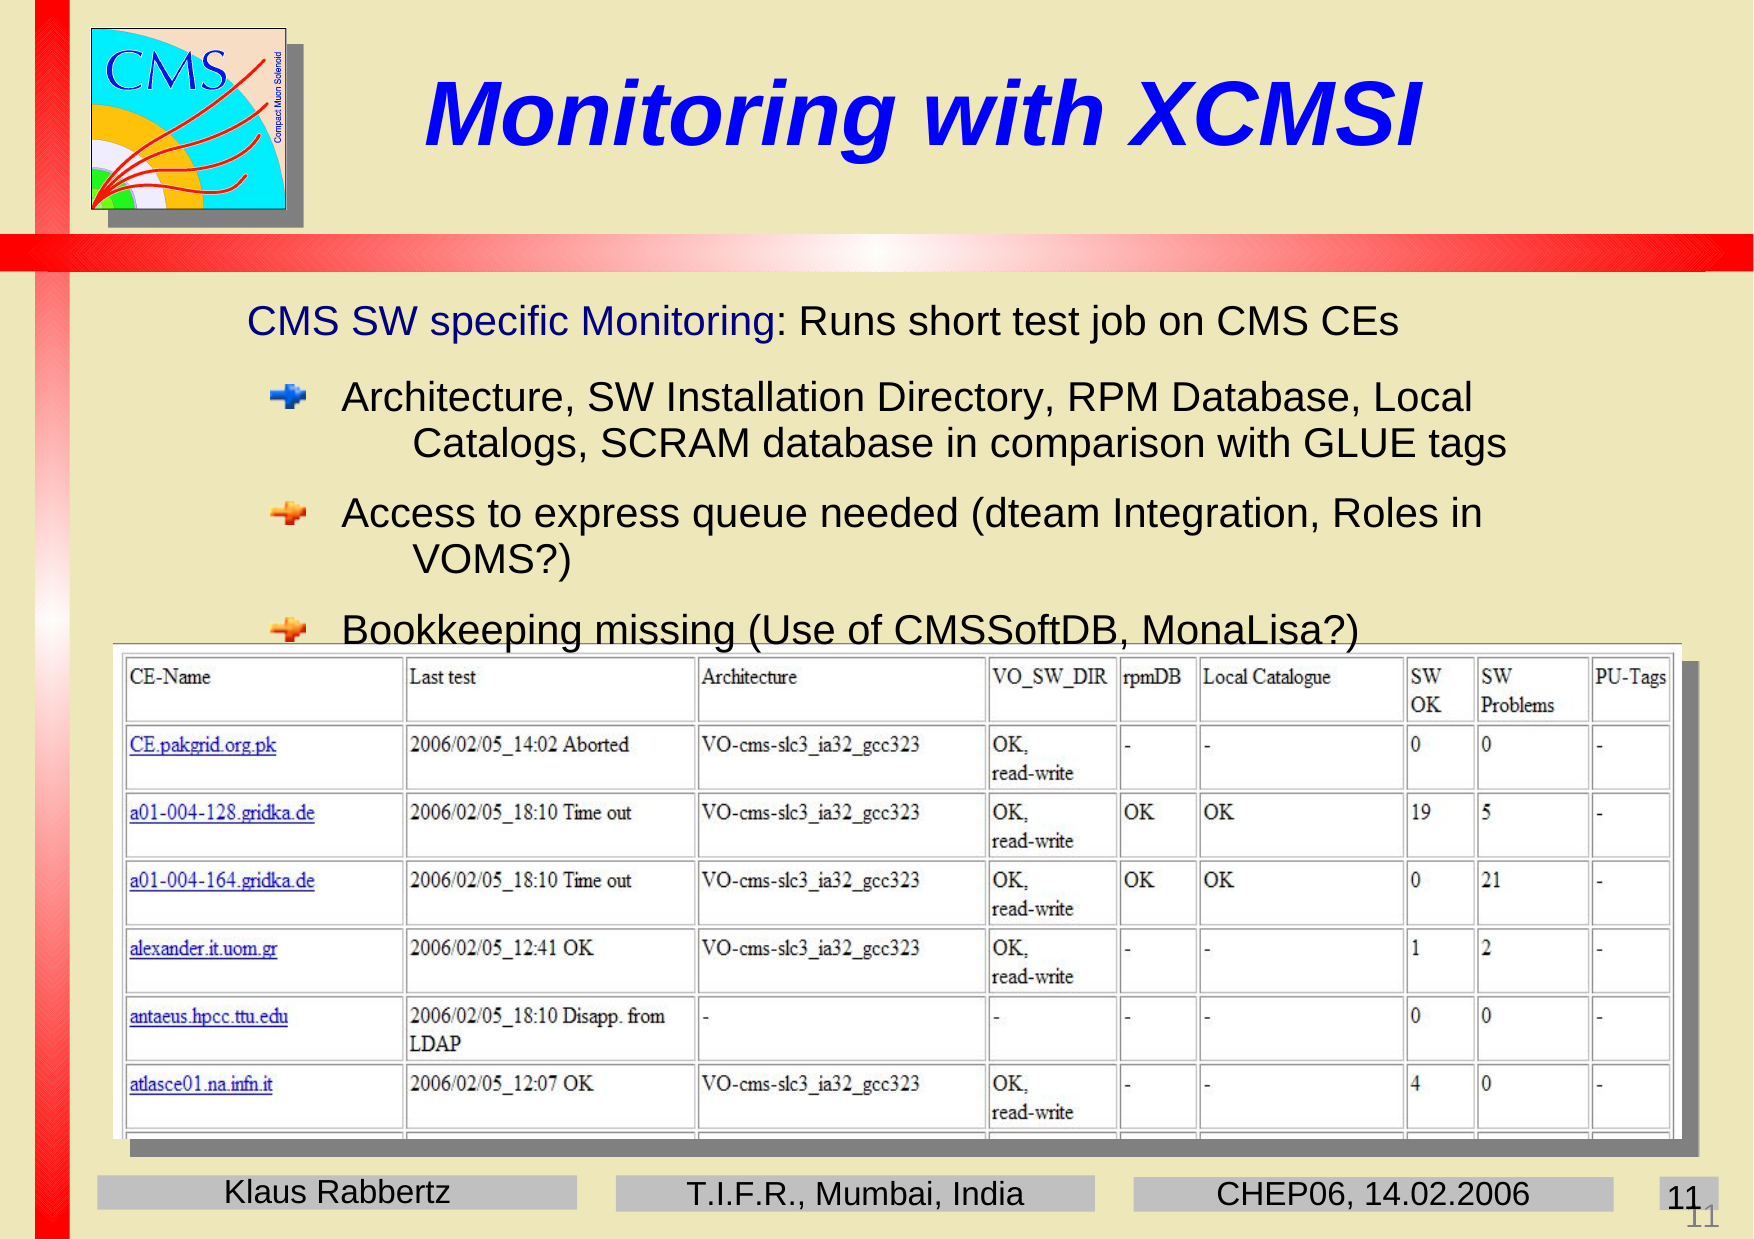

# Monitoring with XCMSI
CMS SW specific Monitoring: Runs short test job on CMS CEs
Architecture, SW Installation Directory, RPM Database, Local Catalogs, SCRAM database in comparison with GLUE tags
Access to express queue needed (dteam Integration, Roles in VOMS?)
Bookkeeping missing (Use of CMSSoftDB, MonaLisa?)